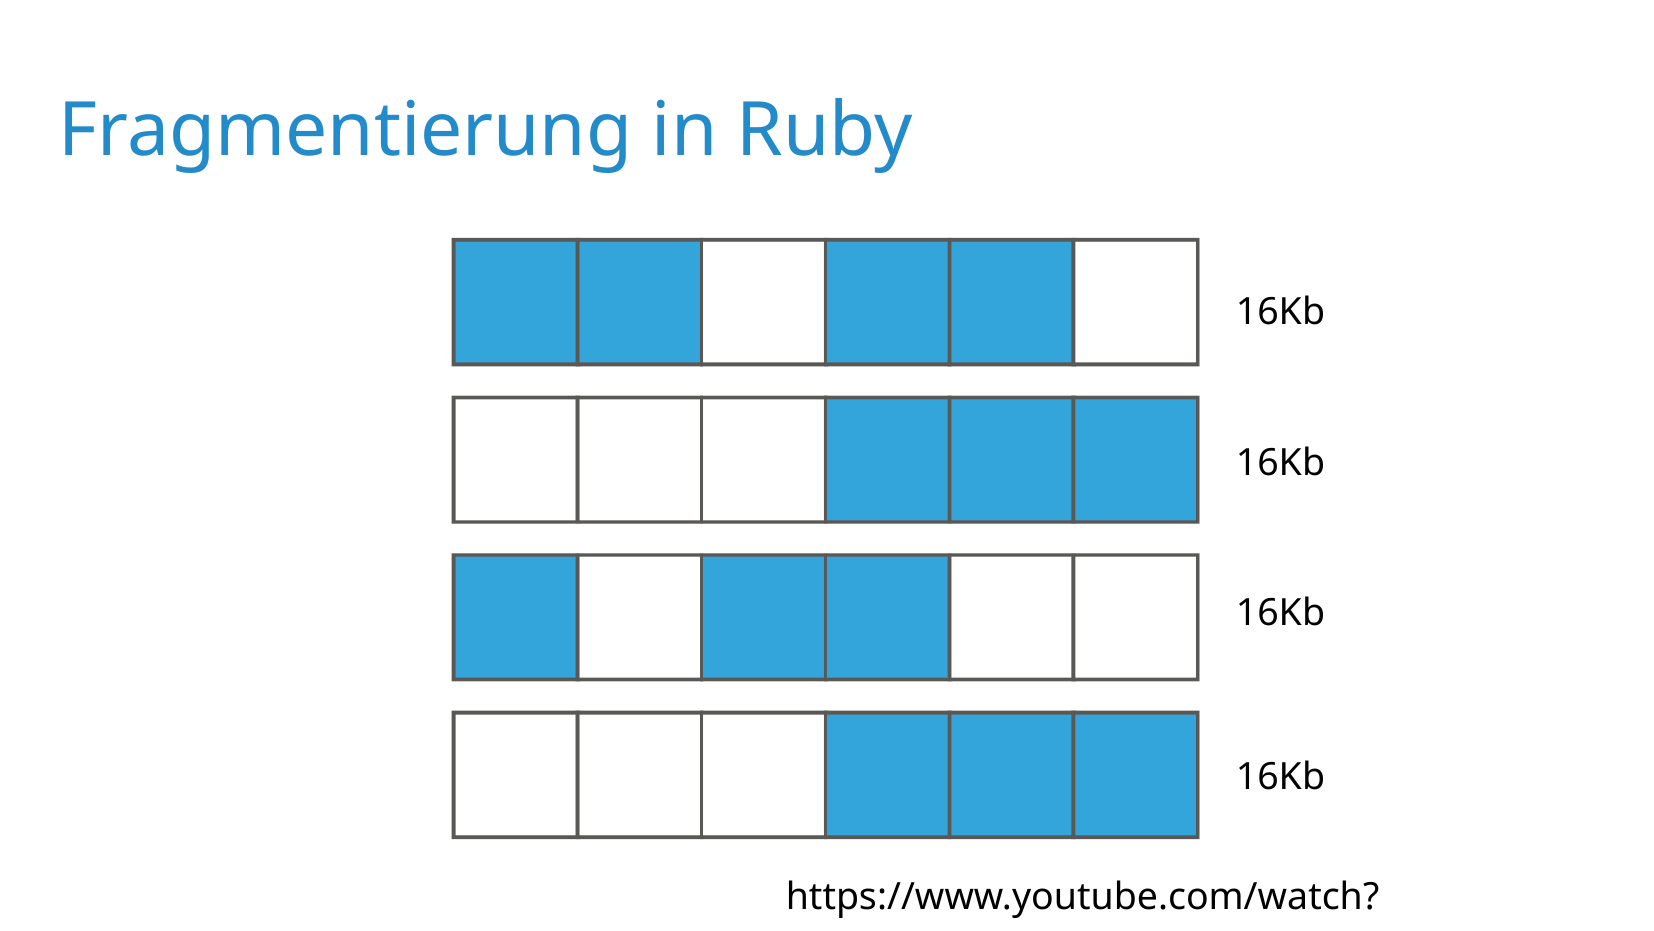

# Fragmentierung in Ruby
16Kb
16Kb
16Kb
16Kb
https://www.youtube.com/watch?v=H8iWLoarTZc